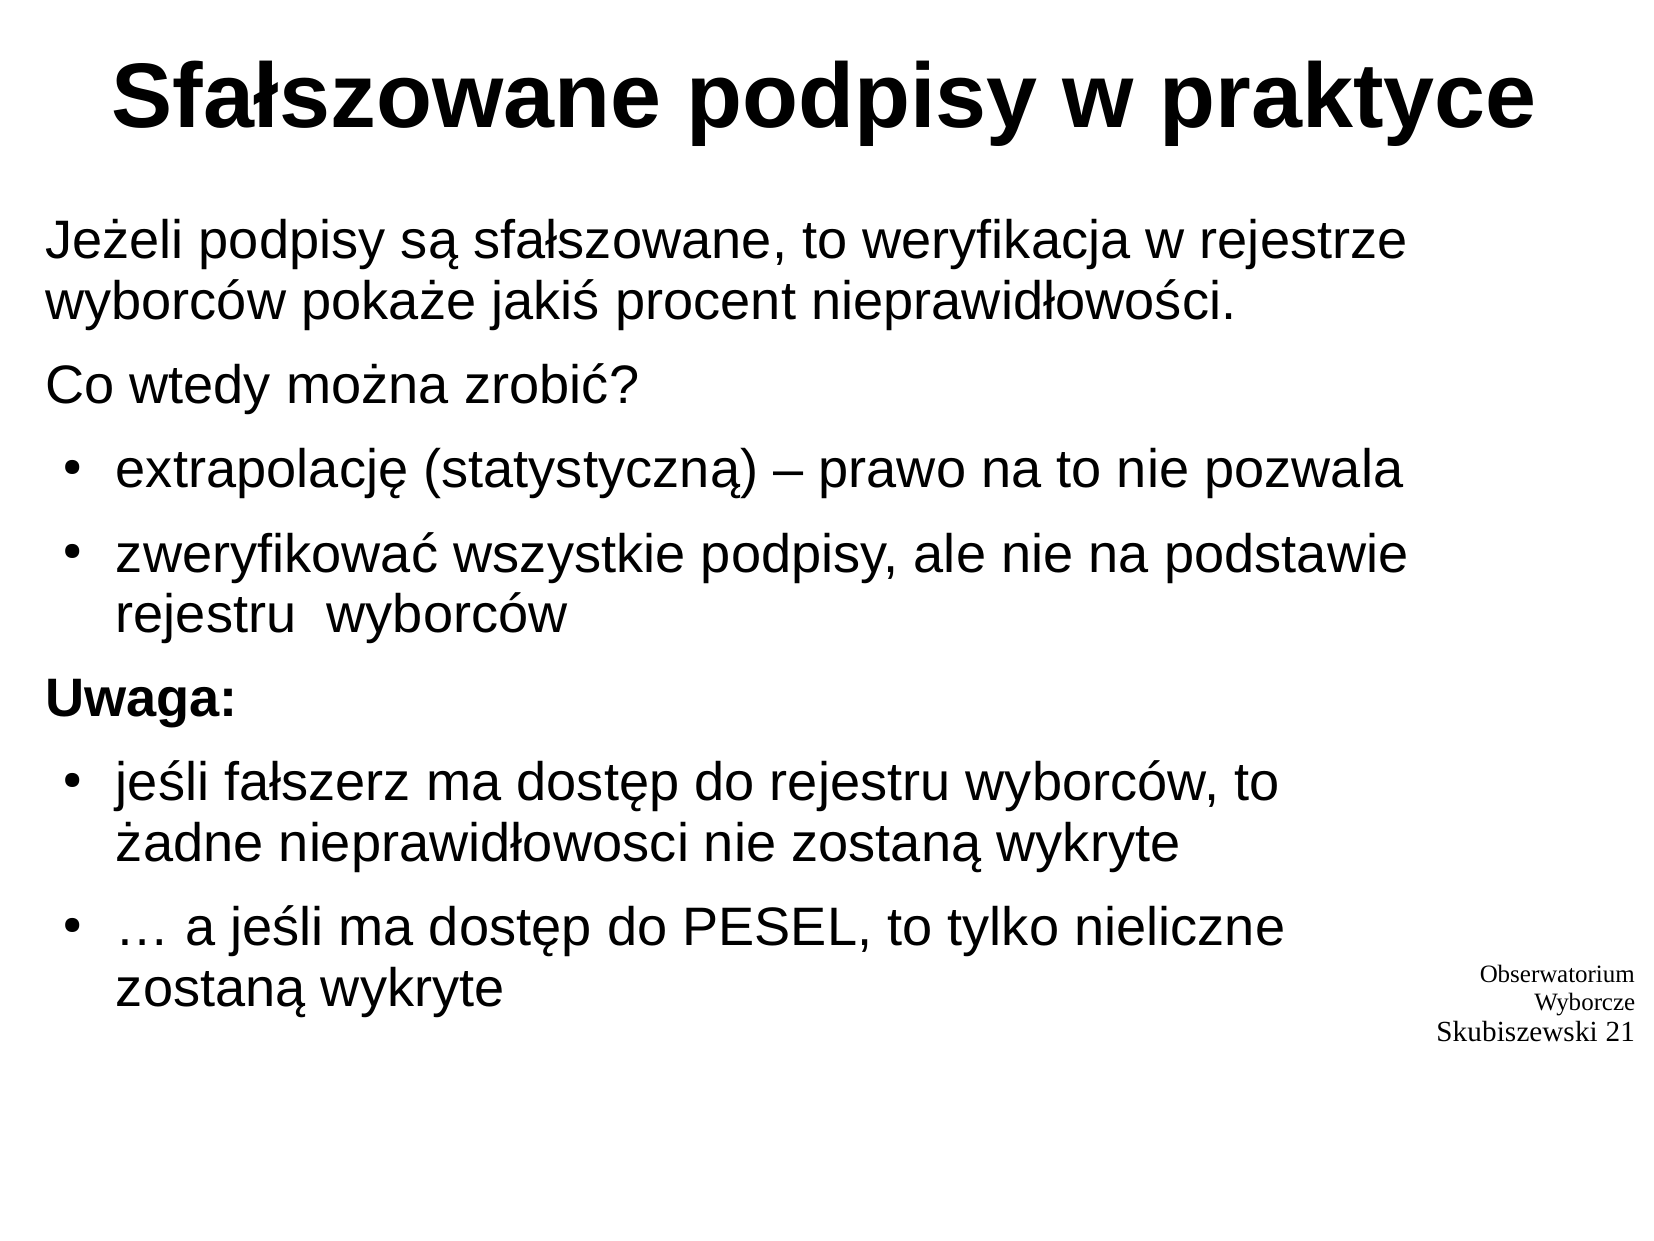

# Sfałszowane podpisy w praktyce
Jeżeli podpisy są sfałszowane, to weryfikacja w rejestrze wyborców pokaże jakiś procent nieprawidłowości.
Co wtedy można zrobić?
extrapolację (statystyczną) – prawo na to nie pozwala
zweryfikować wszystkie podpisy, ale nie na podstawie rejestru wyborców
Uwaga:
jeśli fałszerz ma dostęp do rejestru wyborców, to żadne nieprawidłowosci nie zostaną wykryte
… a jeśli ma dostęp do PESEL, to tylko nieliczne zostaną wykryte
21